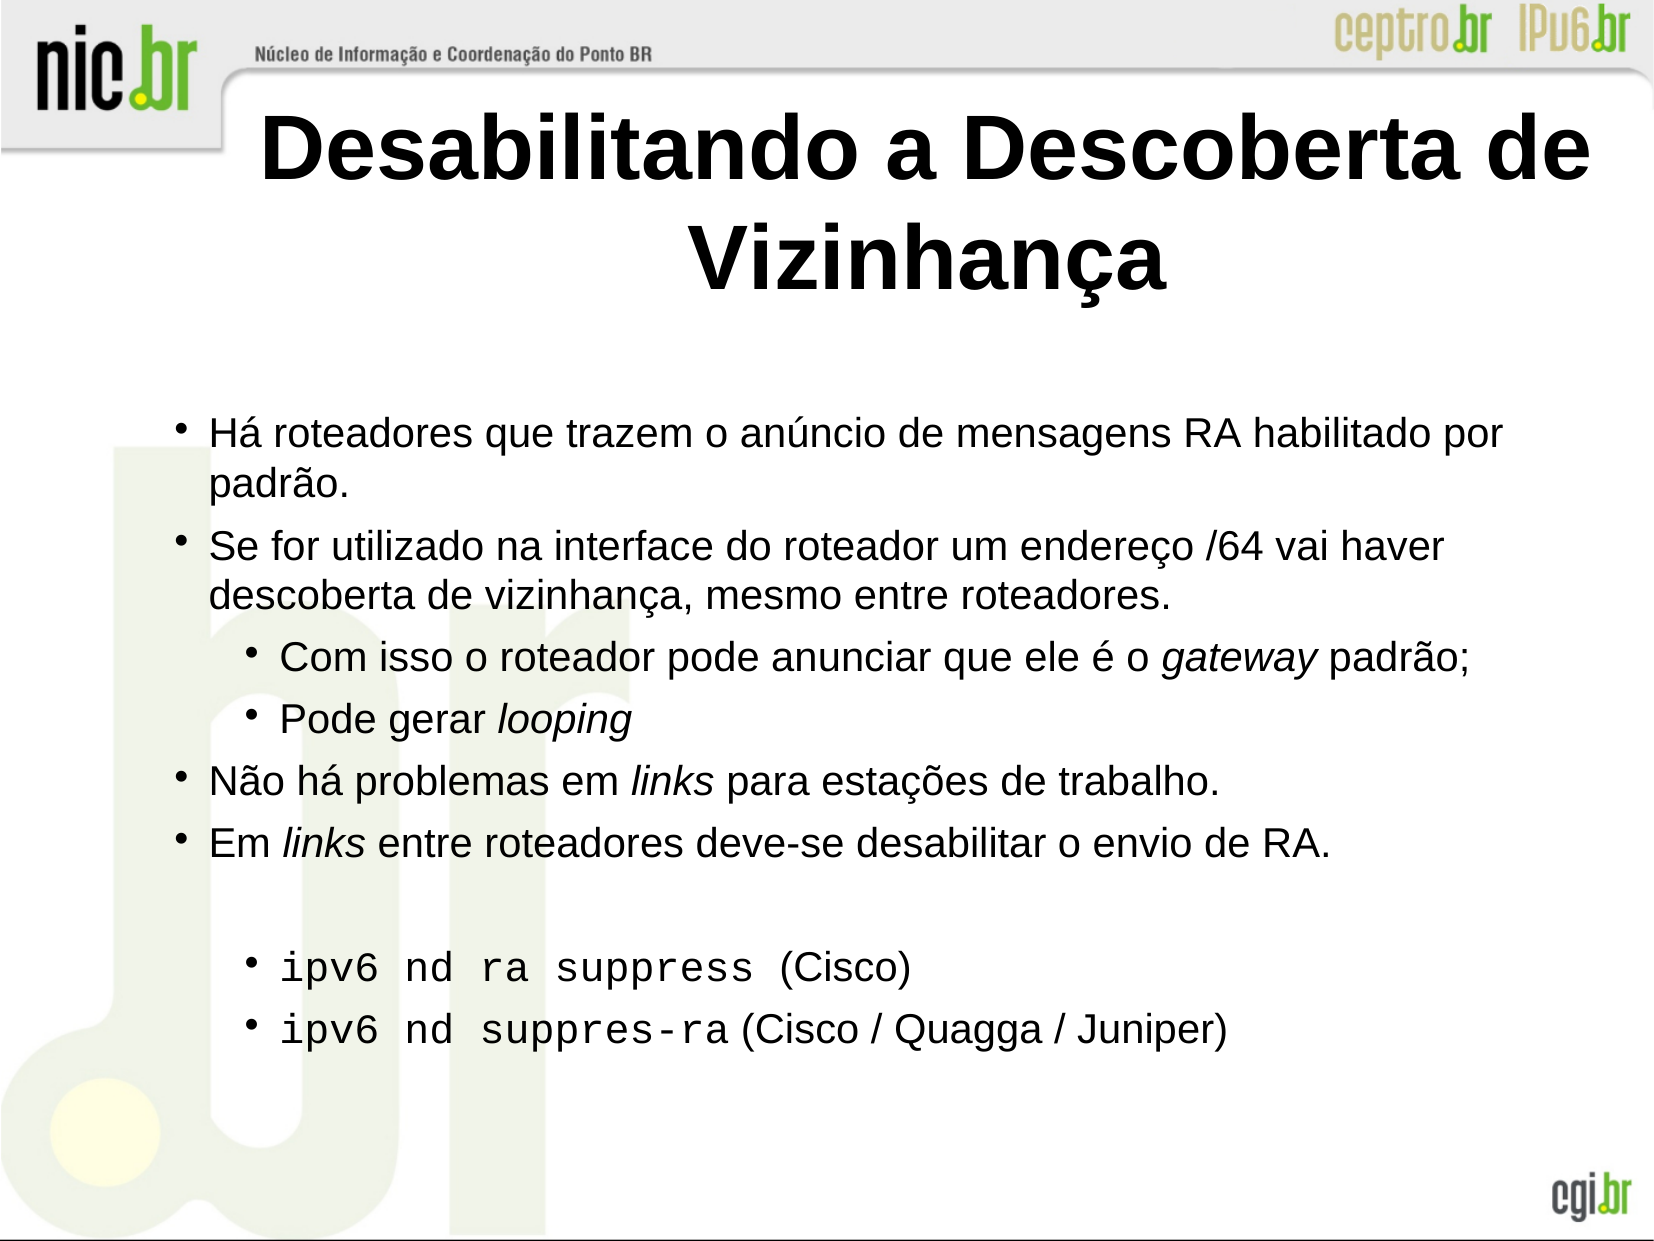

Desabilitando a Descoberta de Vizinhança
Há roteadores que trazem o anúncio de mensagens RA habilitado por padrão.
Se for utilizado na interface do roteador um endereço /64 vai haver descoberta de vizinhança, mesmo entre roteadores.
Com isso o roteador pode anunciar que ele é o gateway padrão;
Pode gerar looping
Não há problemas em links para estações de trabalho.
Em links entre roteadores deve-se desabilitar o envio de RA.
ipv6 nd ra suppress (Cisco)
ipv6 nd suppres-ra (Cisco / Quagga / Juniper)